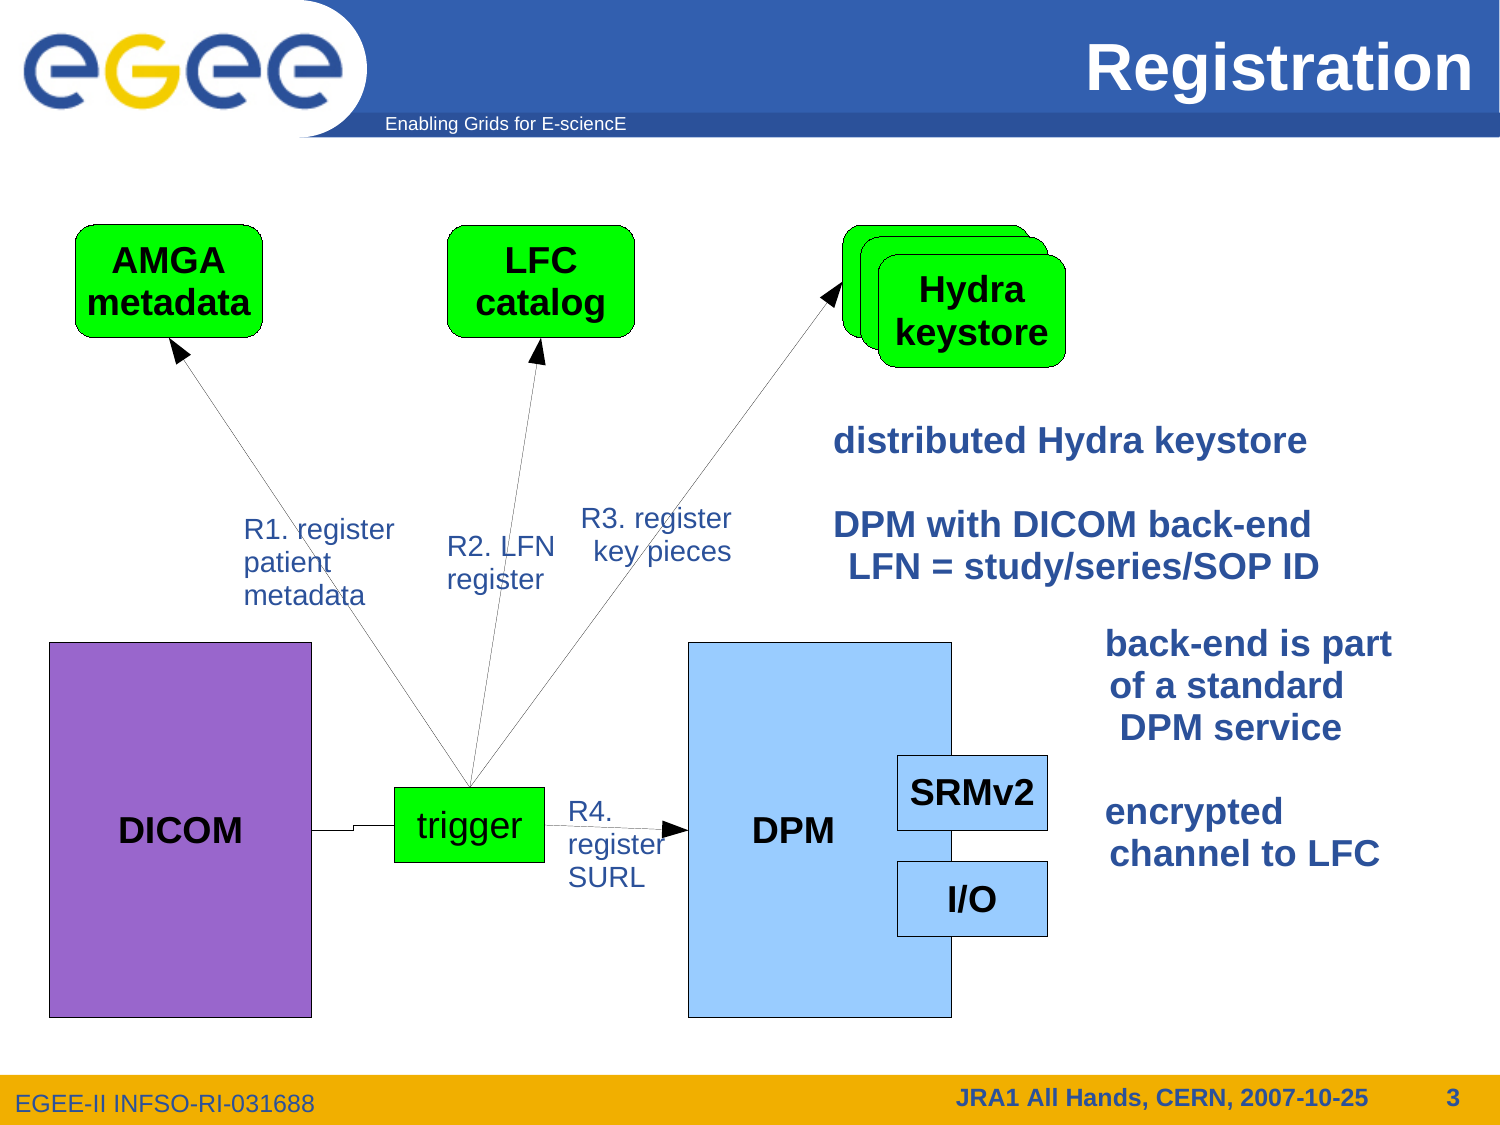

# Registration
AMGA
metadata
Hydra
keystore
LFC
catalog
Hydra
keystore
Hydra
keystore
 distributed Hydra keystore
 DPM with DICOM back-end
 LFN = study/series/SOP ID
 back-end is part of a standard
 DPM service
 encrypted channel to LFC
DICOM
DPM
SRMv2
trigger
I/O
JRA1 All Hands, CERN, 2007-10-25
3